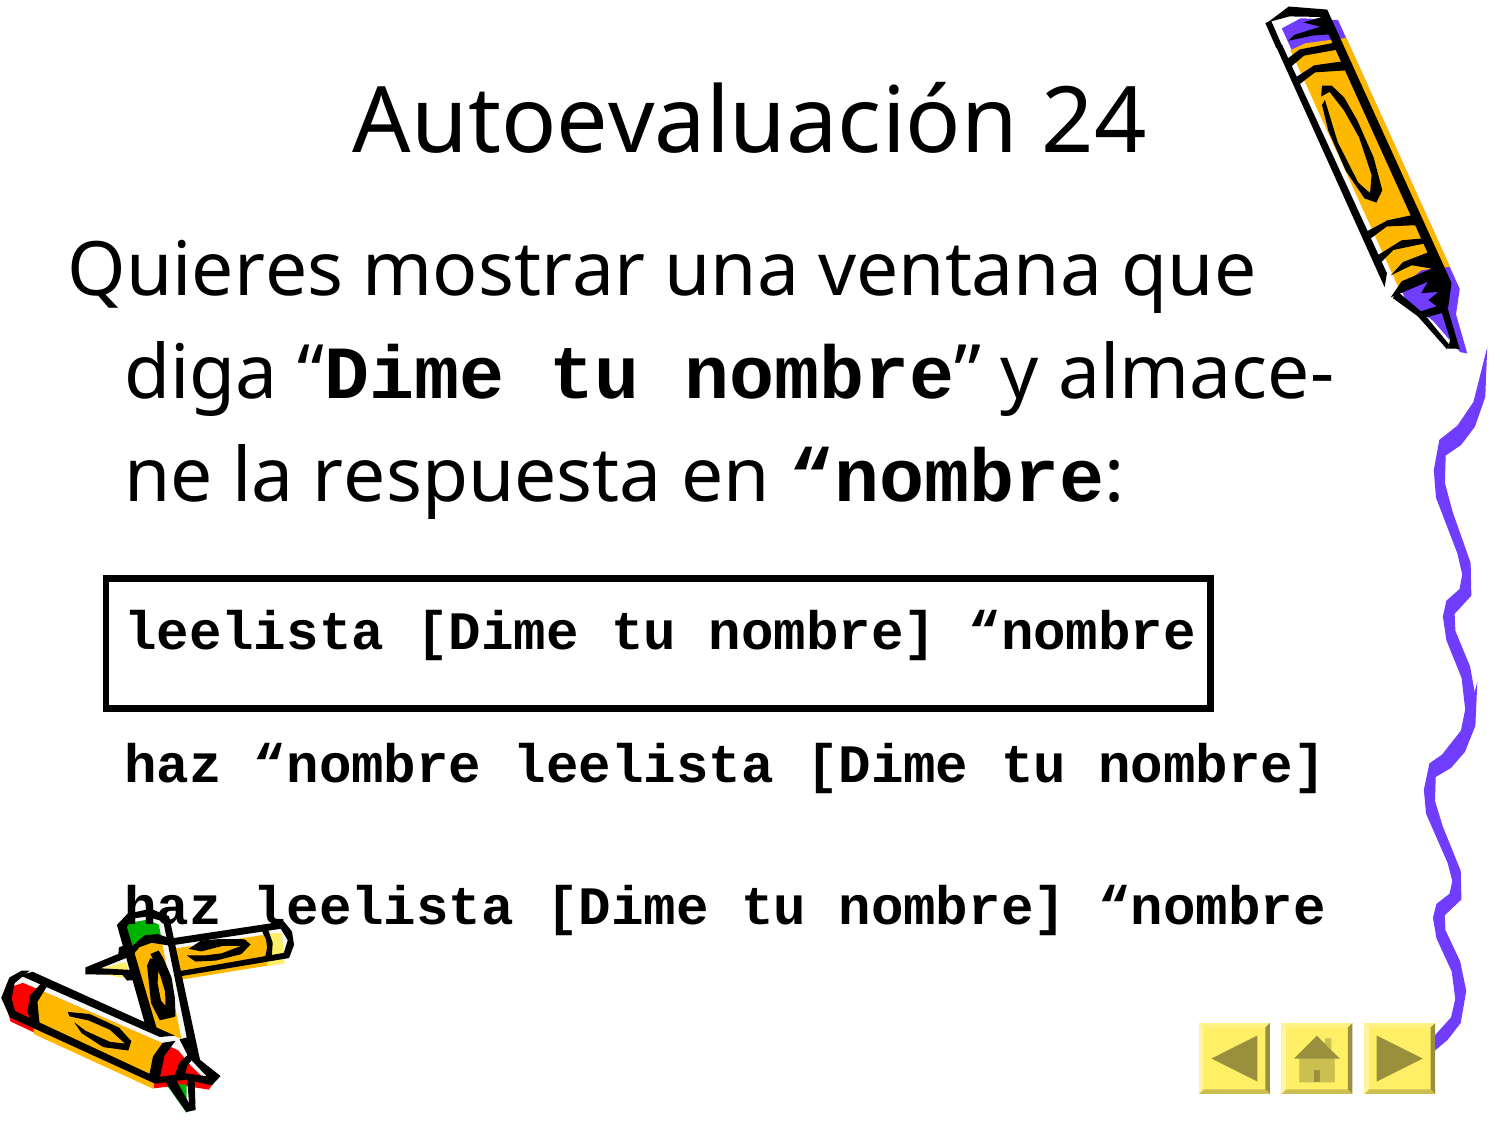

Autoevaluación 24
# Quieres mostrar una ventana que diga “Dime tu nombre” y almace-ne la respuesta en “nombre:
	leelista [Dime tu nombre] “nombre
	haz “nombre leelista [Dime tu nombre]
	haz leelista [Dime tu nombre] “nombre